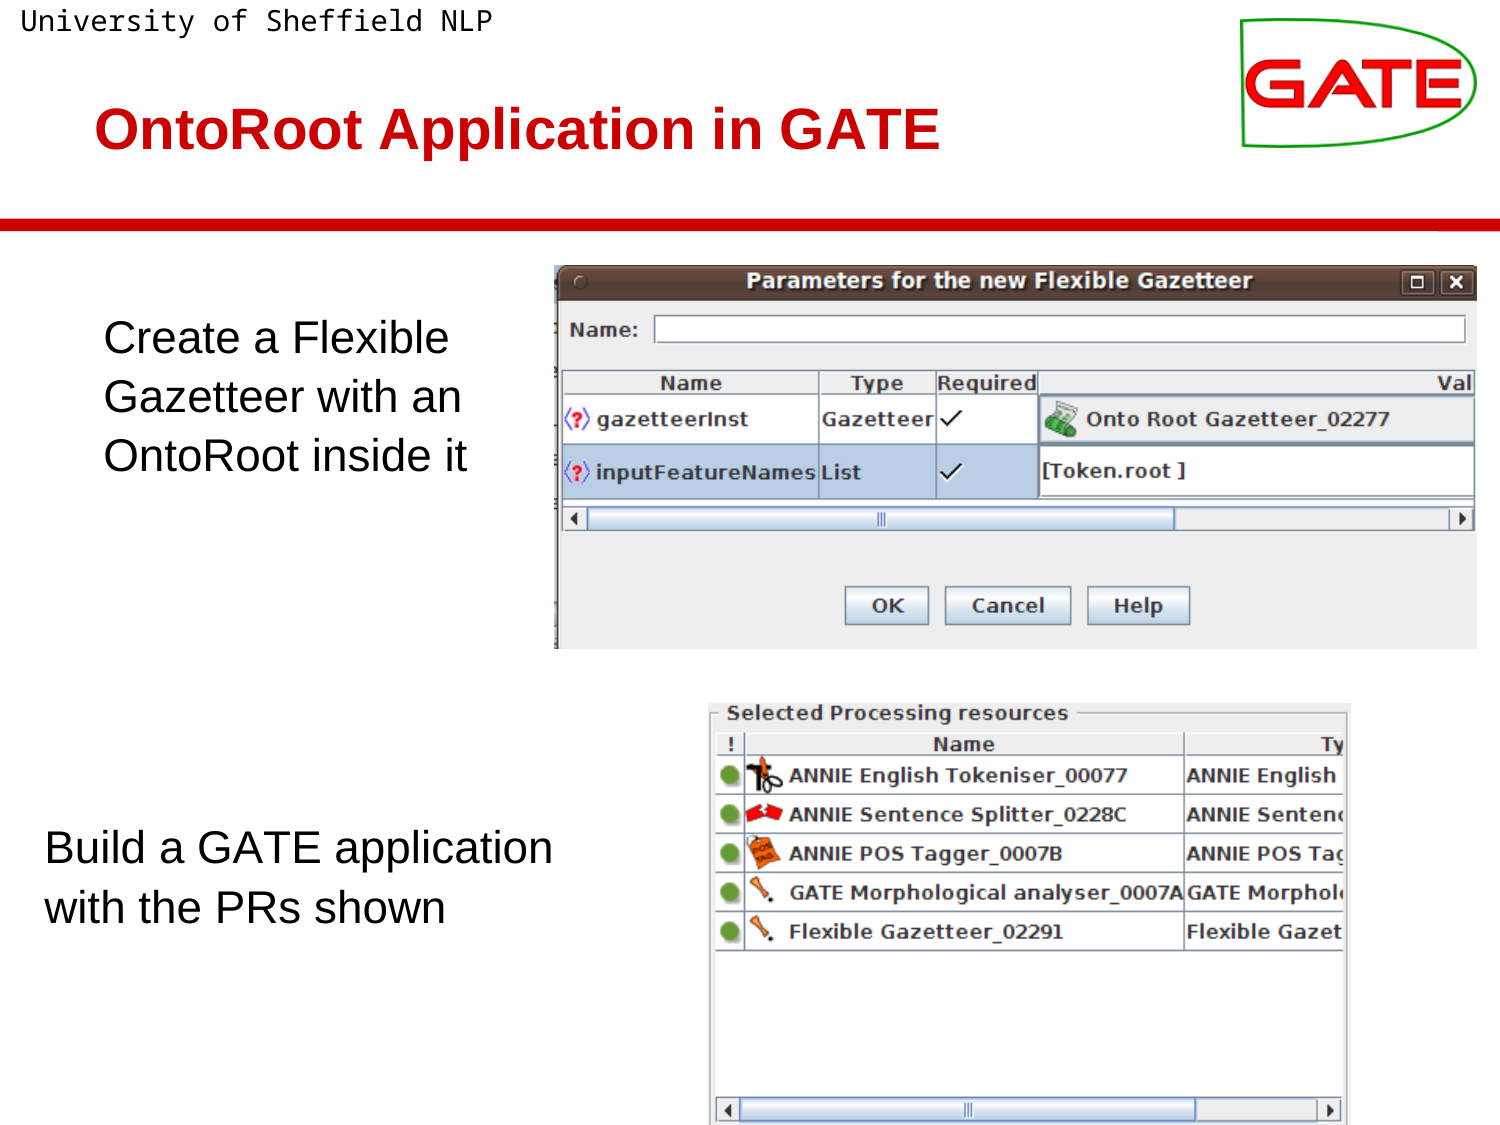

# OntoRoot Application in GATE
Create a Flexible Gazetteer with an OntoRoot inside it
Build a GATE application with the PRs shown